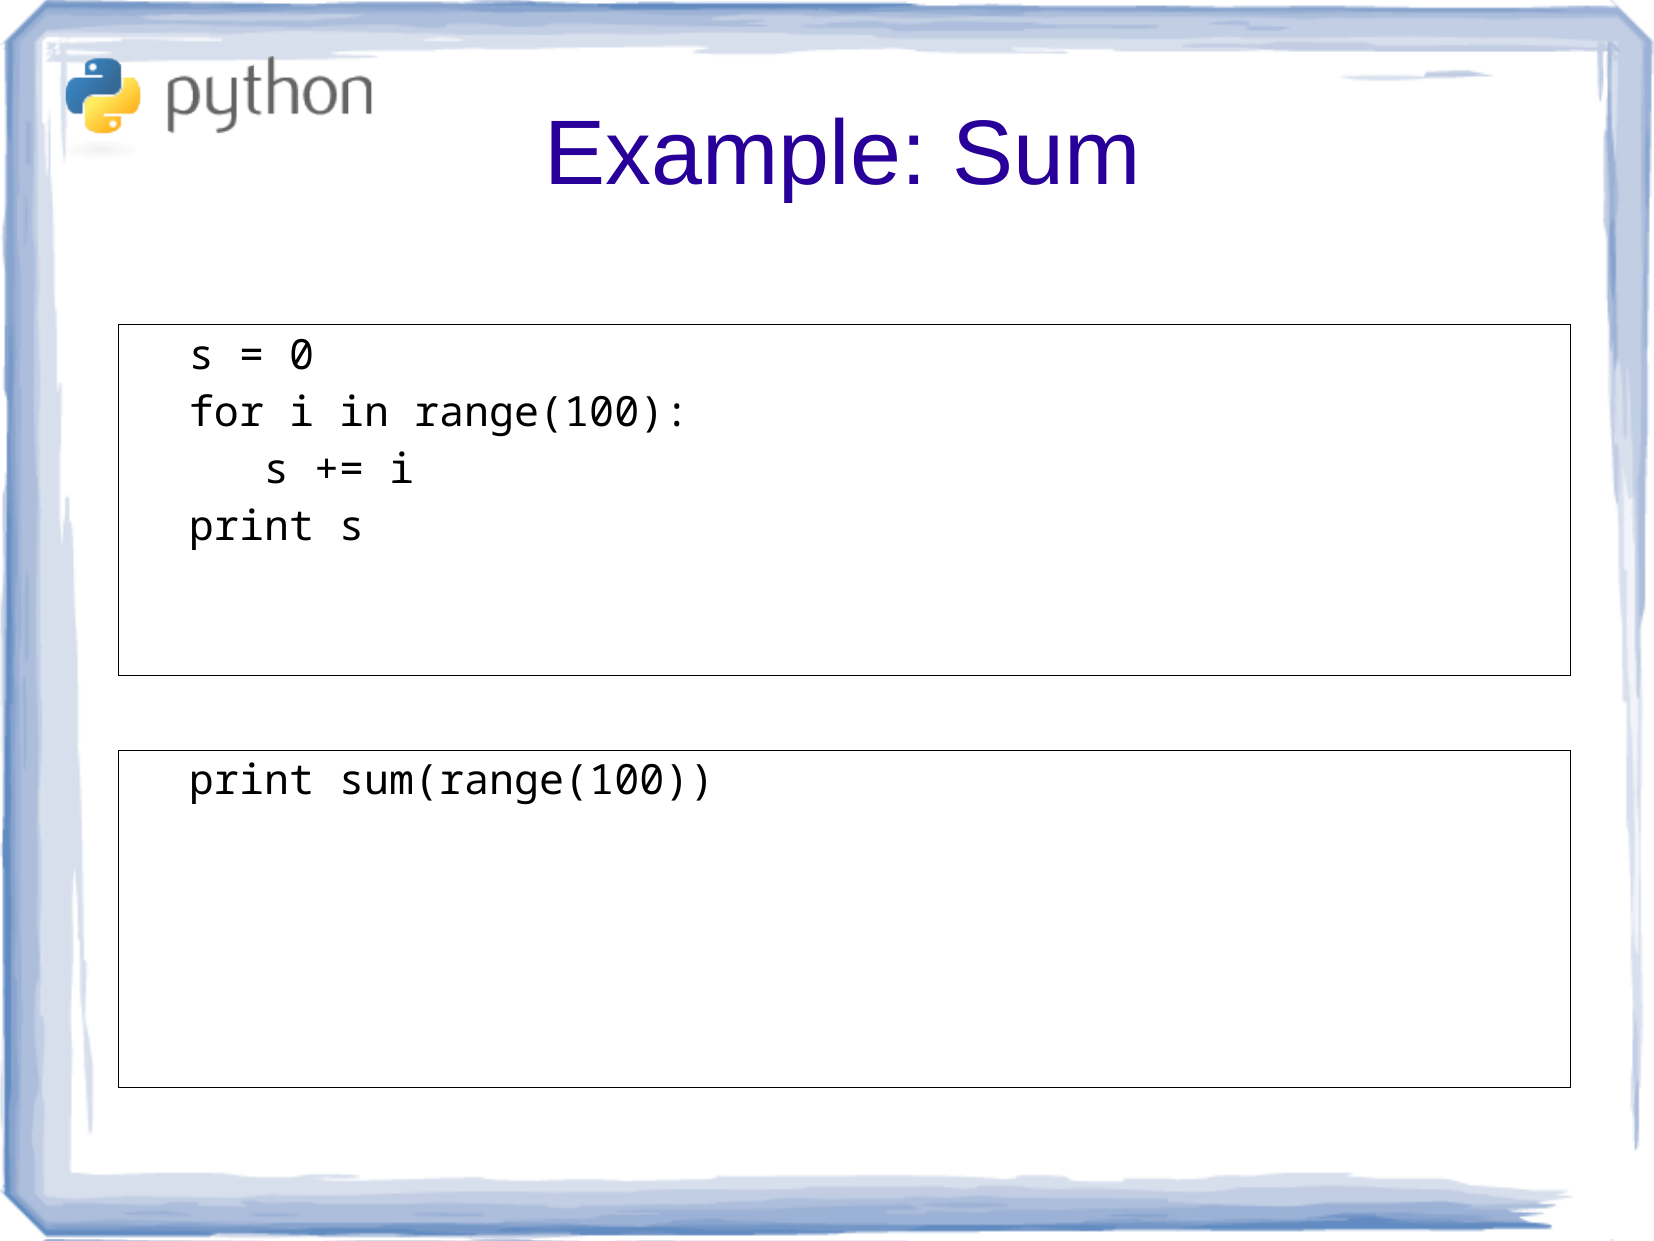

# Example: Sum
s = 0
for i in range(100):
	s += i
print s
print sum(range(100))